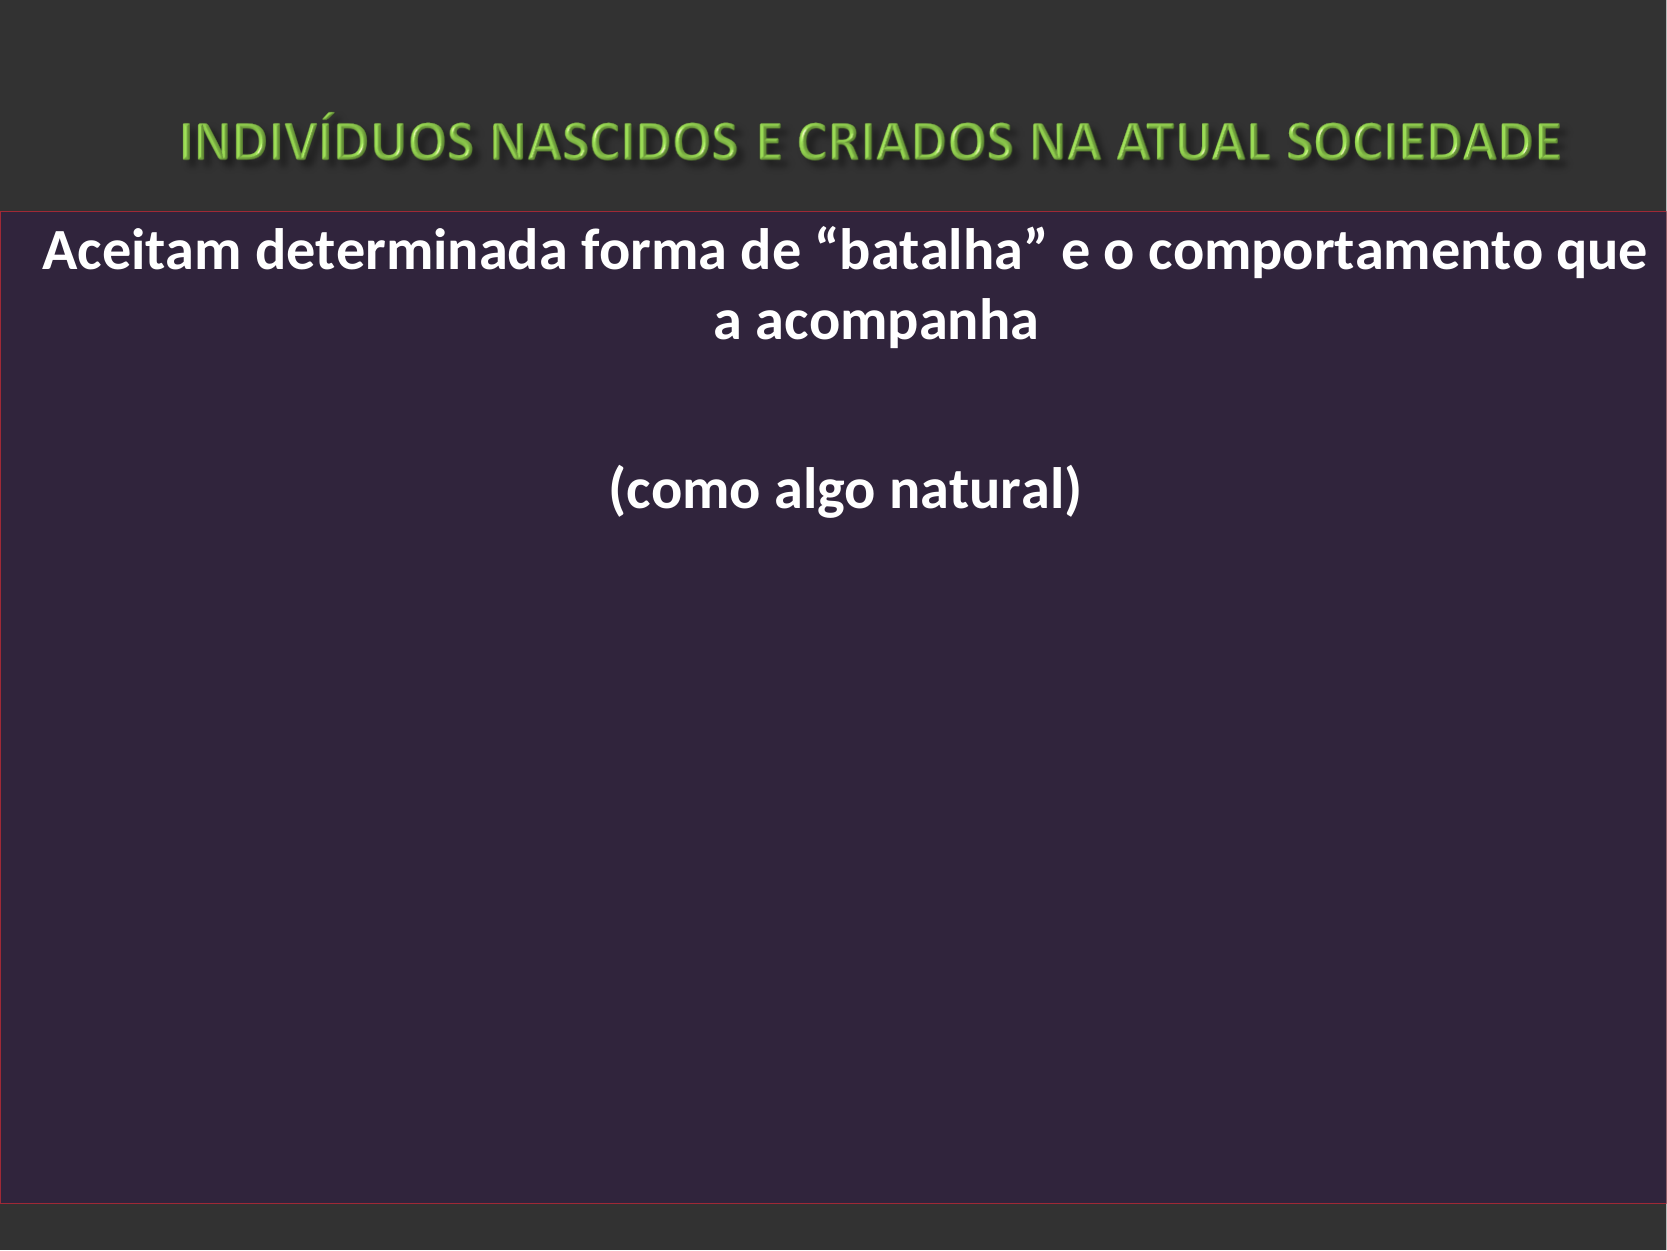

# Aceitam determinada forma de “batalha” e o comportamento que a acompanha
(como algo natural)